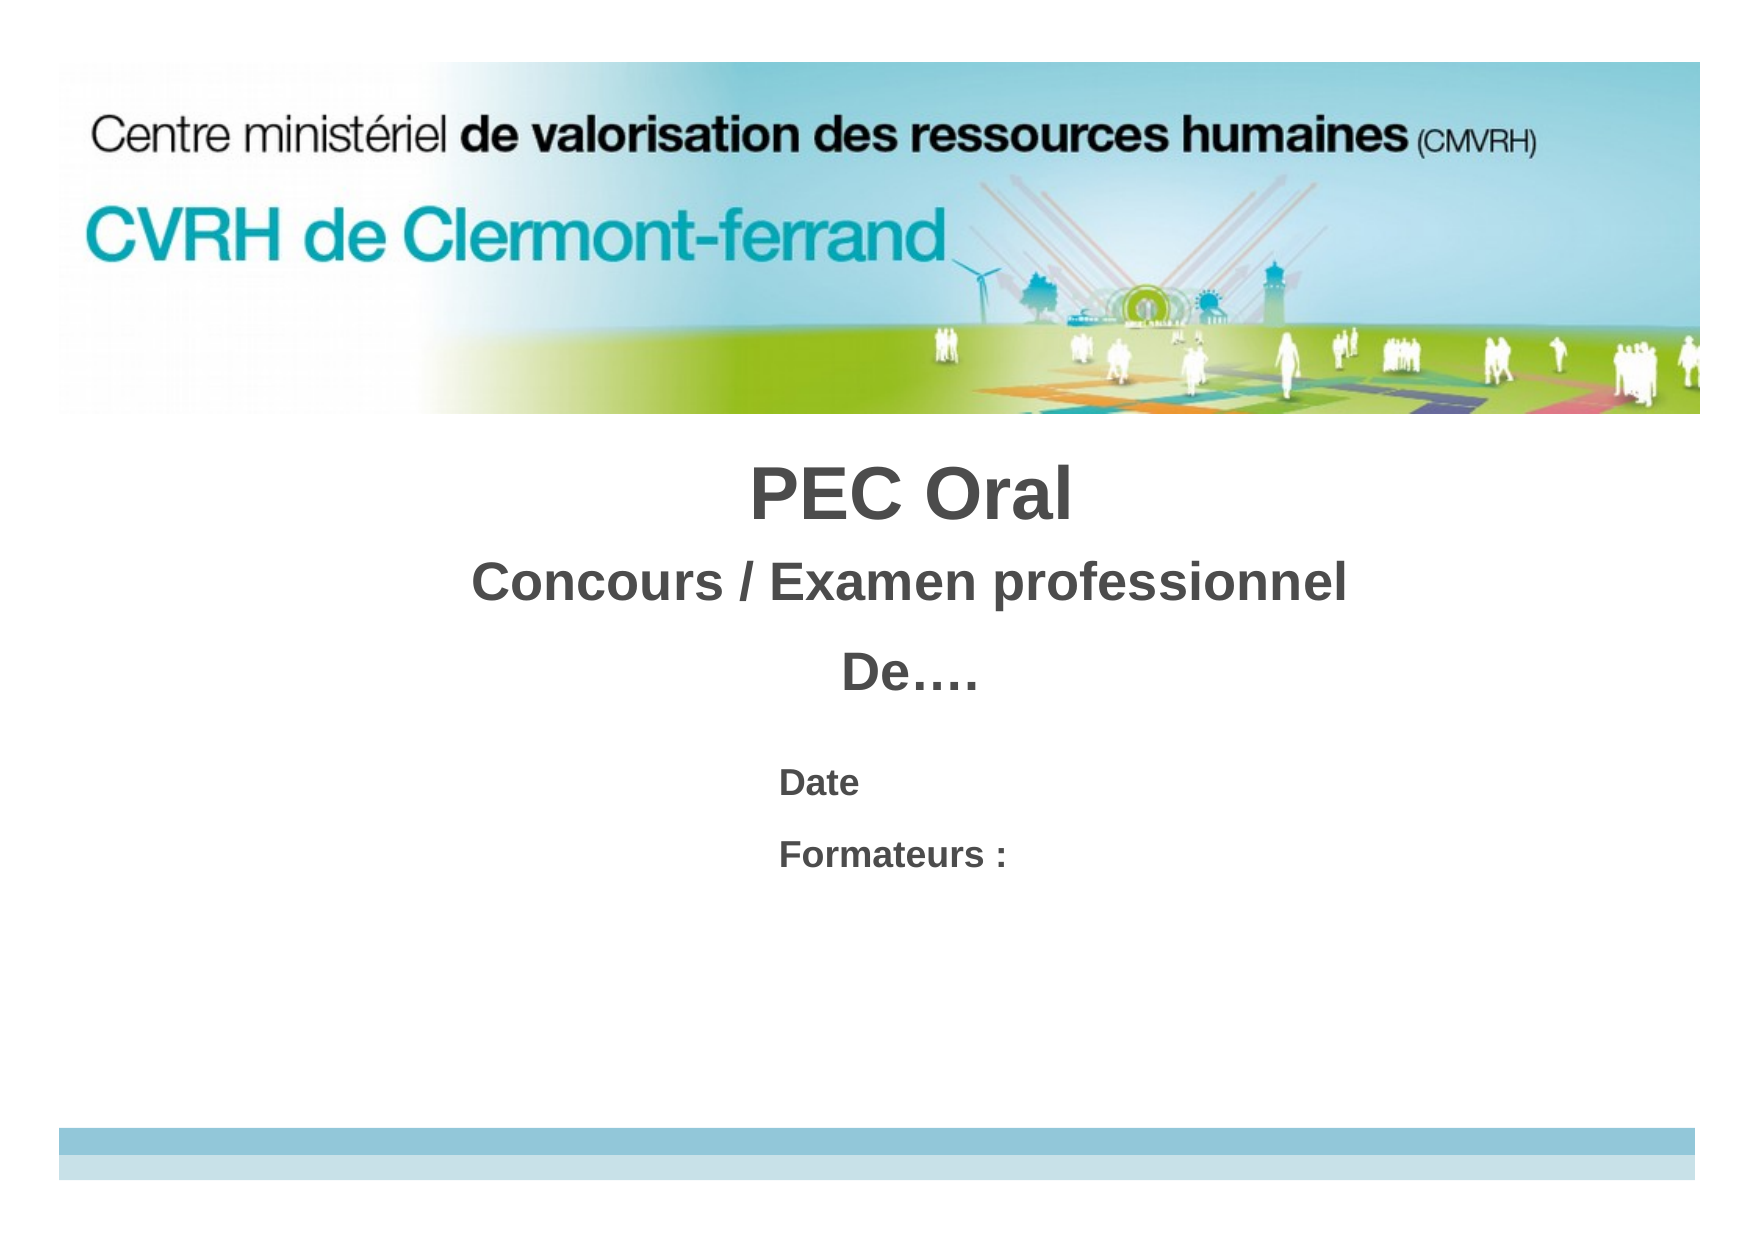

PEC Oral
# Concours / Examen professionnel
De….
Date
Formateurs :